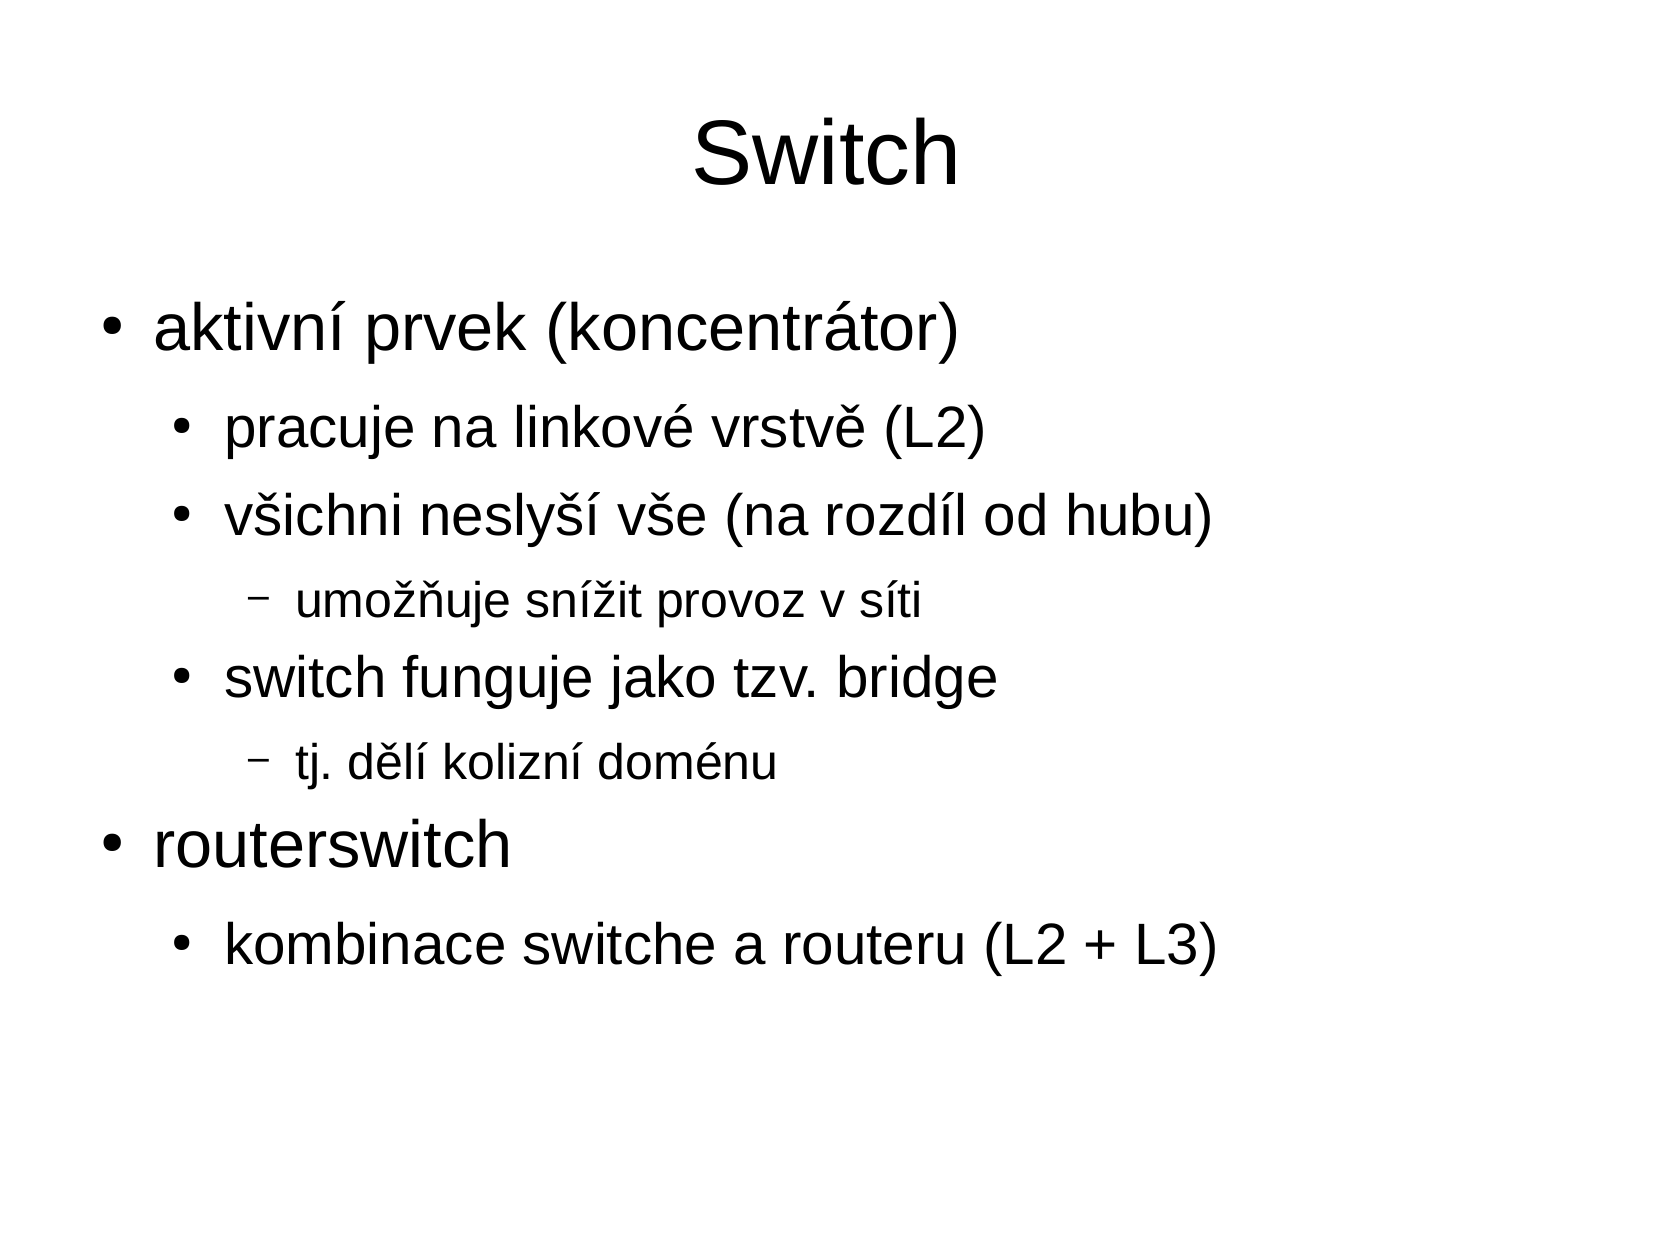

# Switch
aktivní prvek (koncentrátor)
pracuje na linkové vrstvě (L2)
všichni neslyší vše (na rozdíl od hubu)
umožňuje snížit provoz v síti
switch funguje jako tzv. bridge
tj. dělí kolizní doménu
routerswitch
kombinace switche a routeru (L2 + L3)